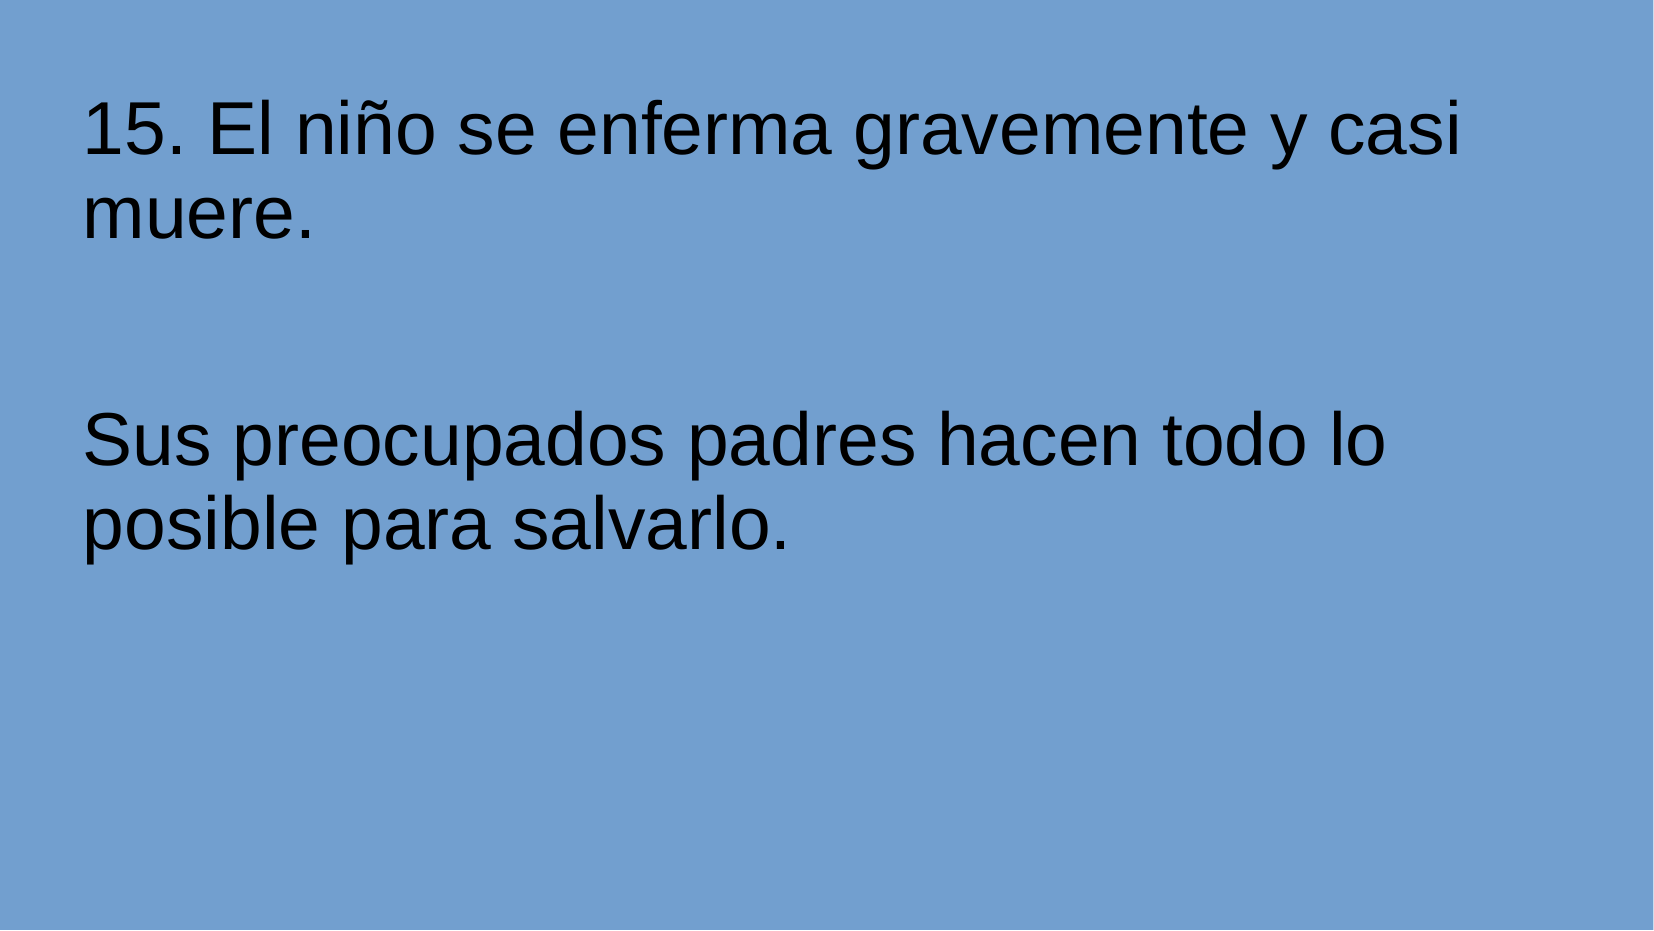

# 15. El niño se enferma gravemente y casi muere.
Sus preocupados padres hacen todo lo posible para salvarlo.